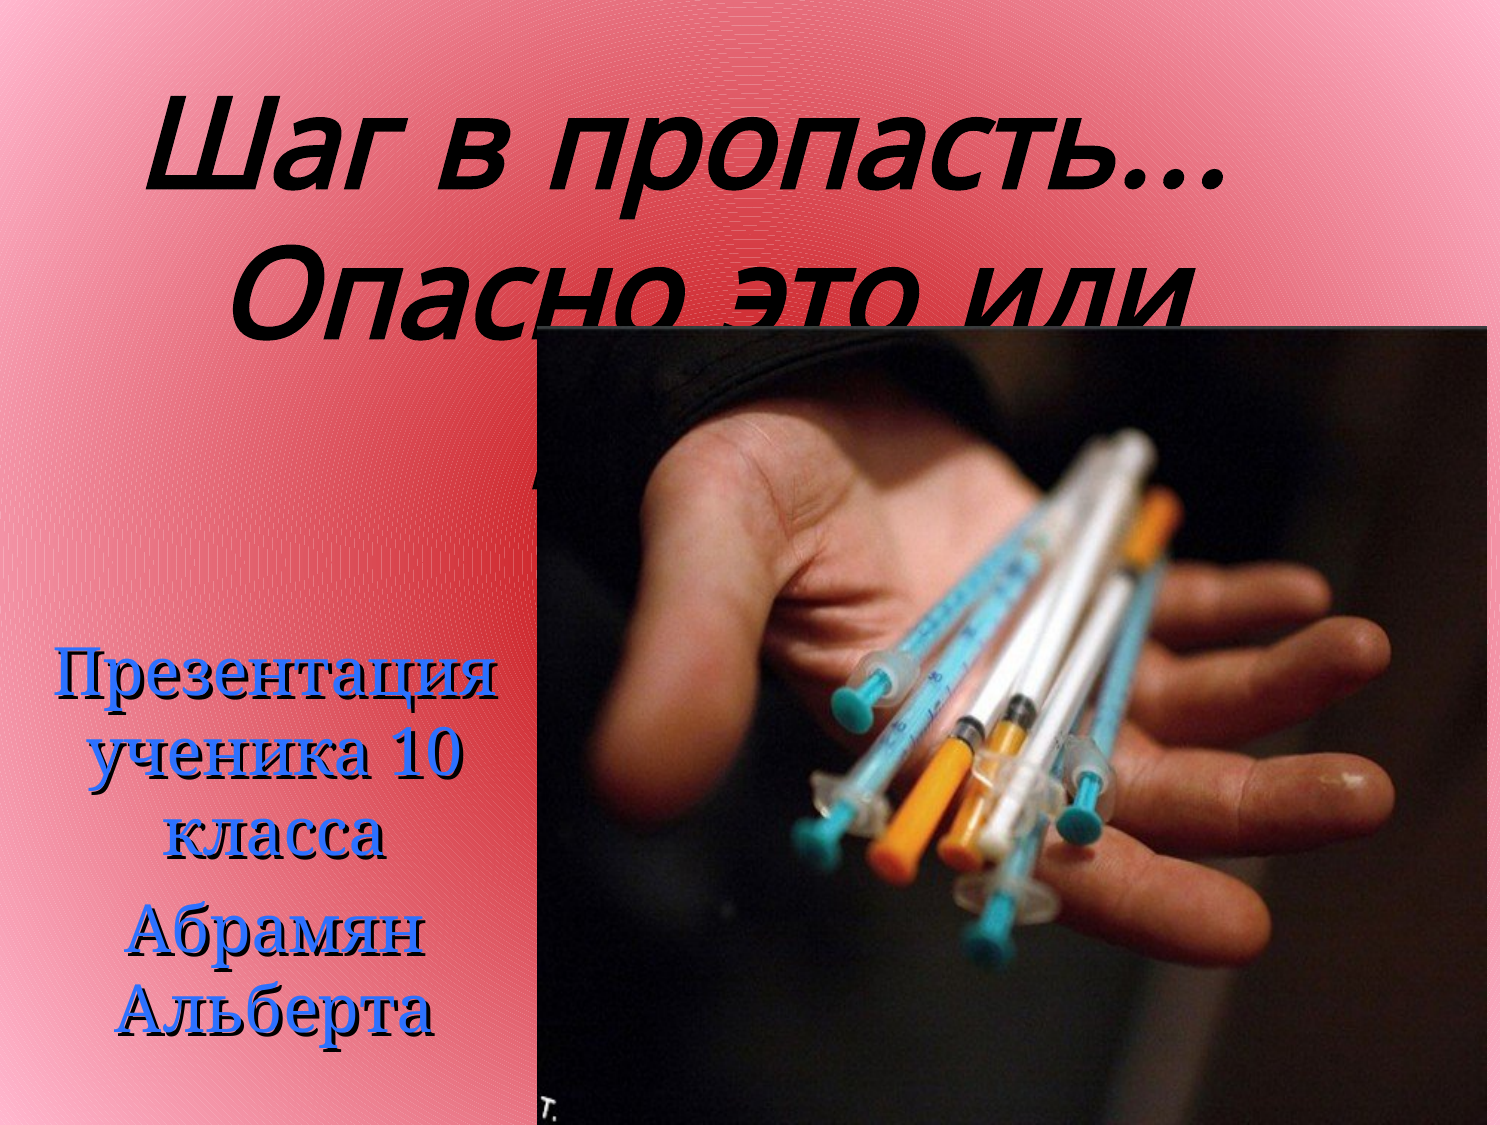

# Шаг в пропасть… Опасно это или нет..?
Презентация ученика 10 класса
Абрамян Альберта